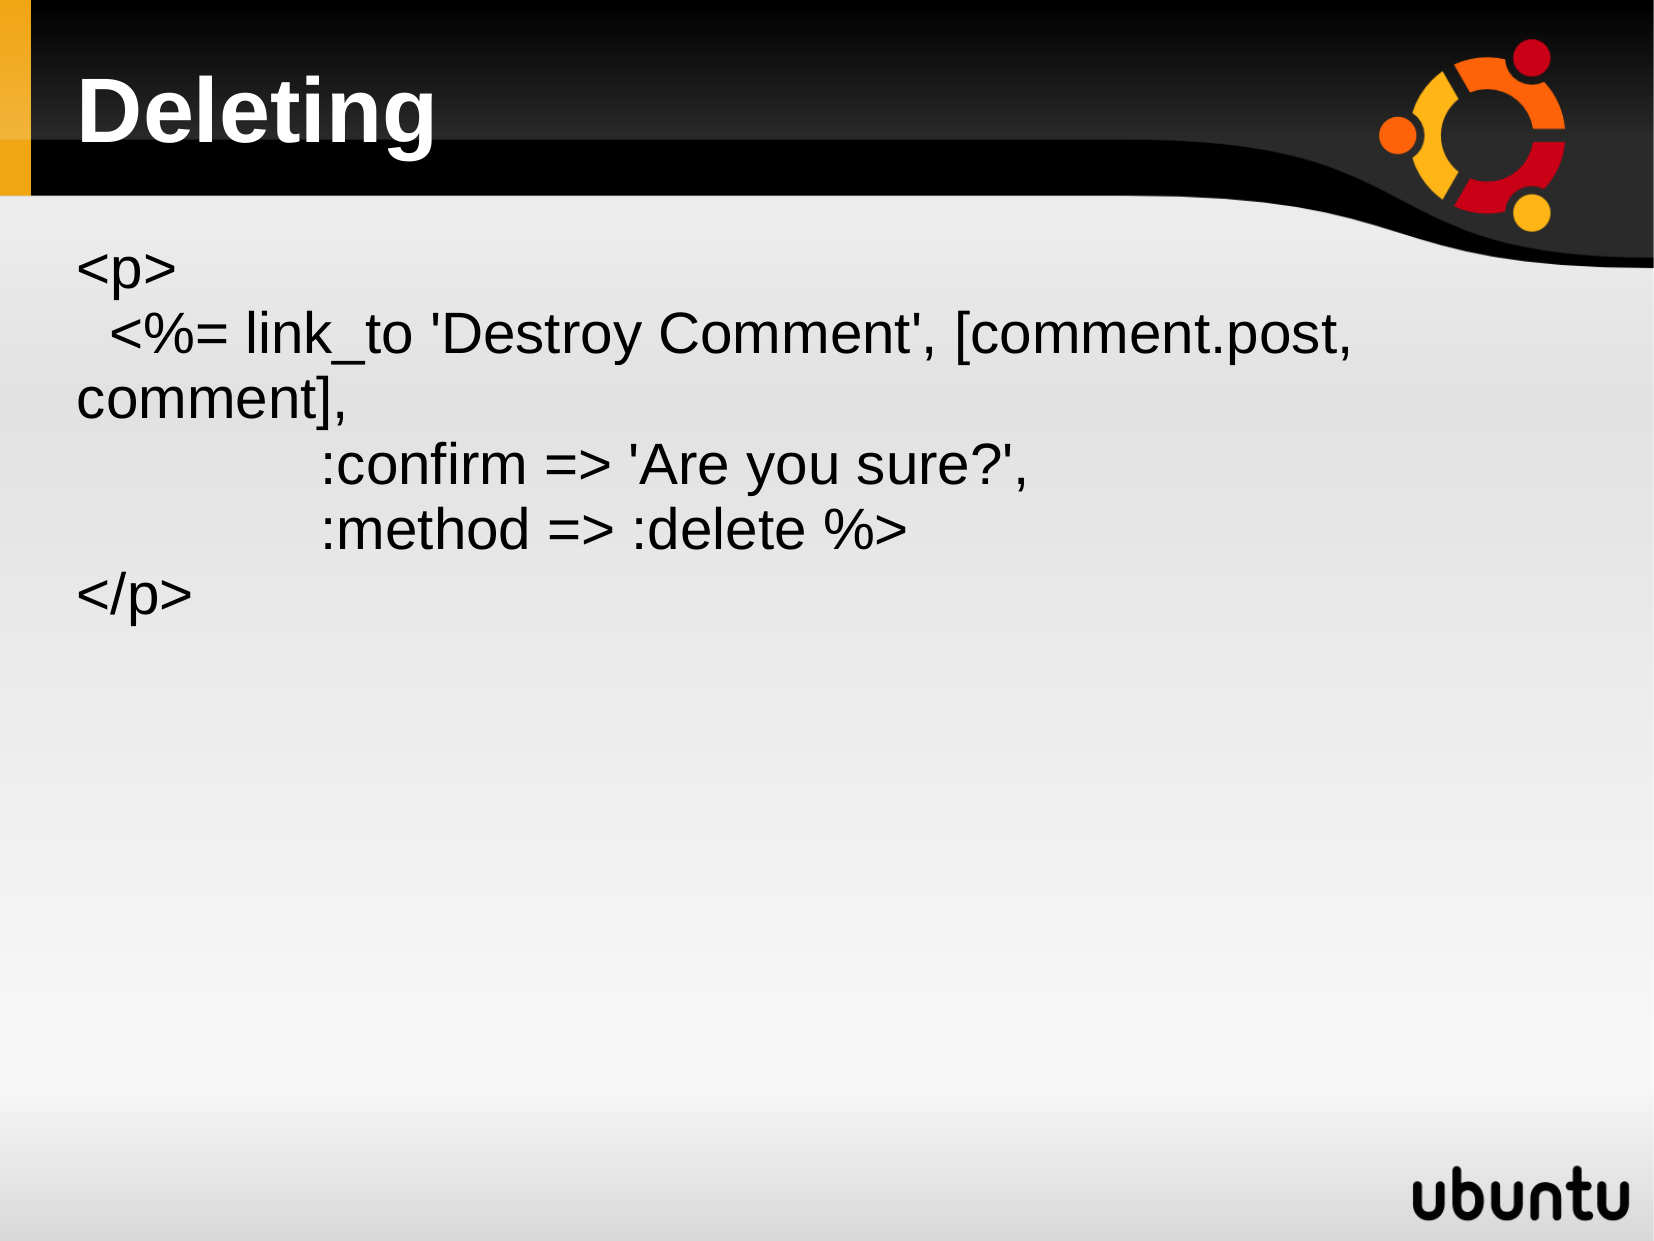

# Deleting
<p>
 <%= link_to 'Destroy Comment', [comment.post, comment],
 :confirm => 'Are you sure?',
 :method => :delete %>
</p>